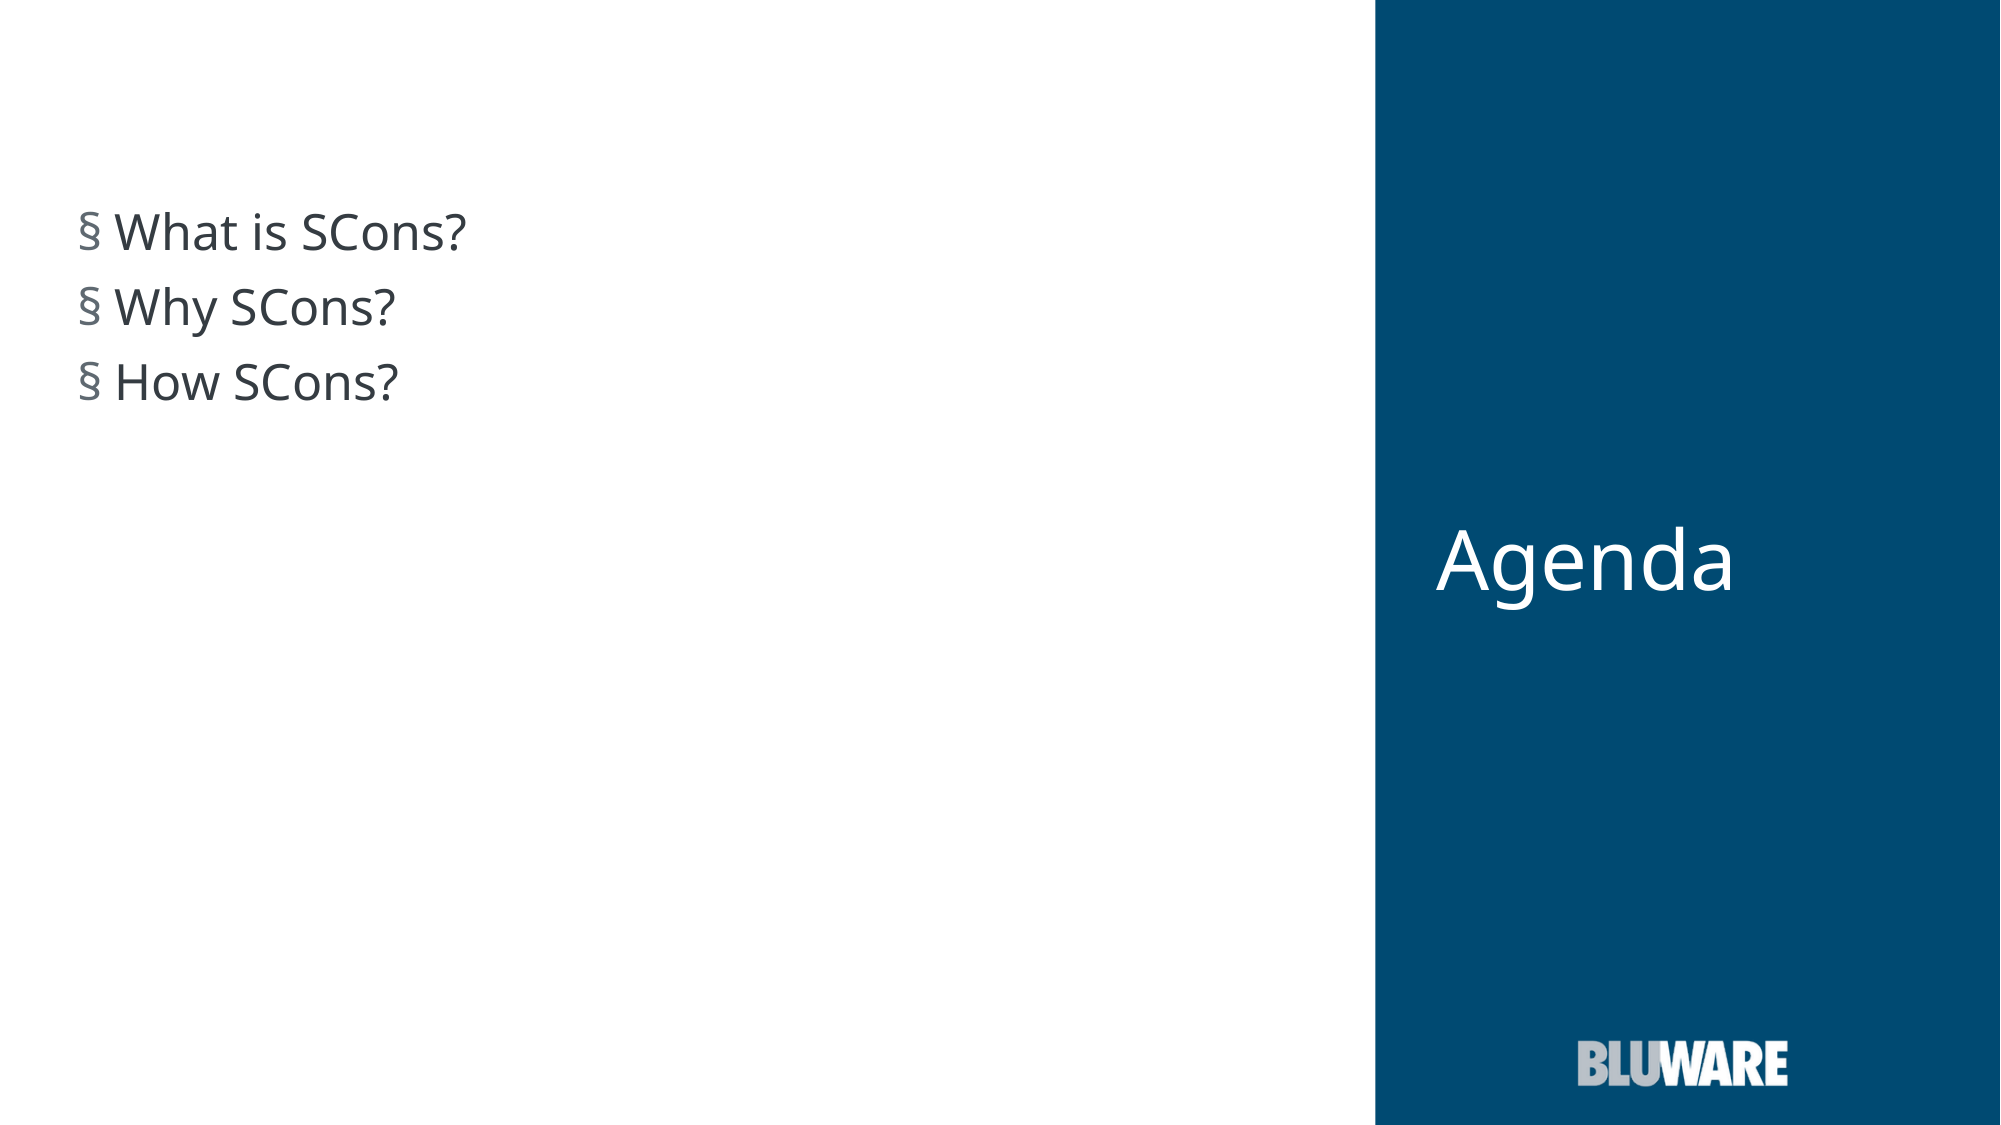

# Agenda
What is SCons?
Why SCons?
How SCons?